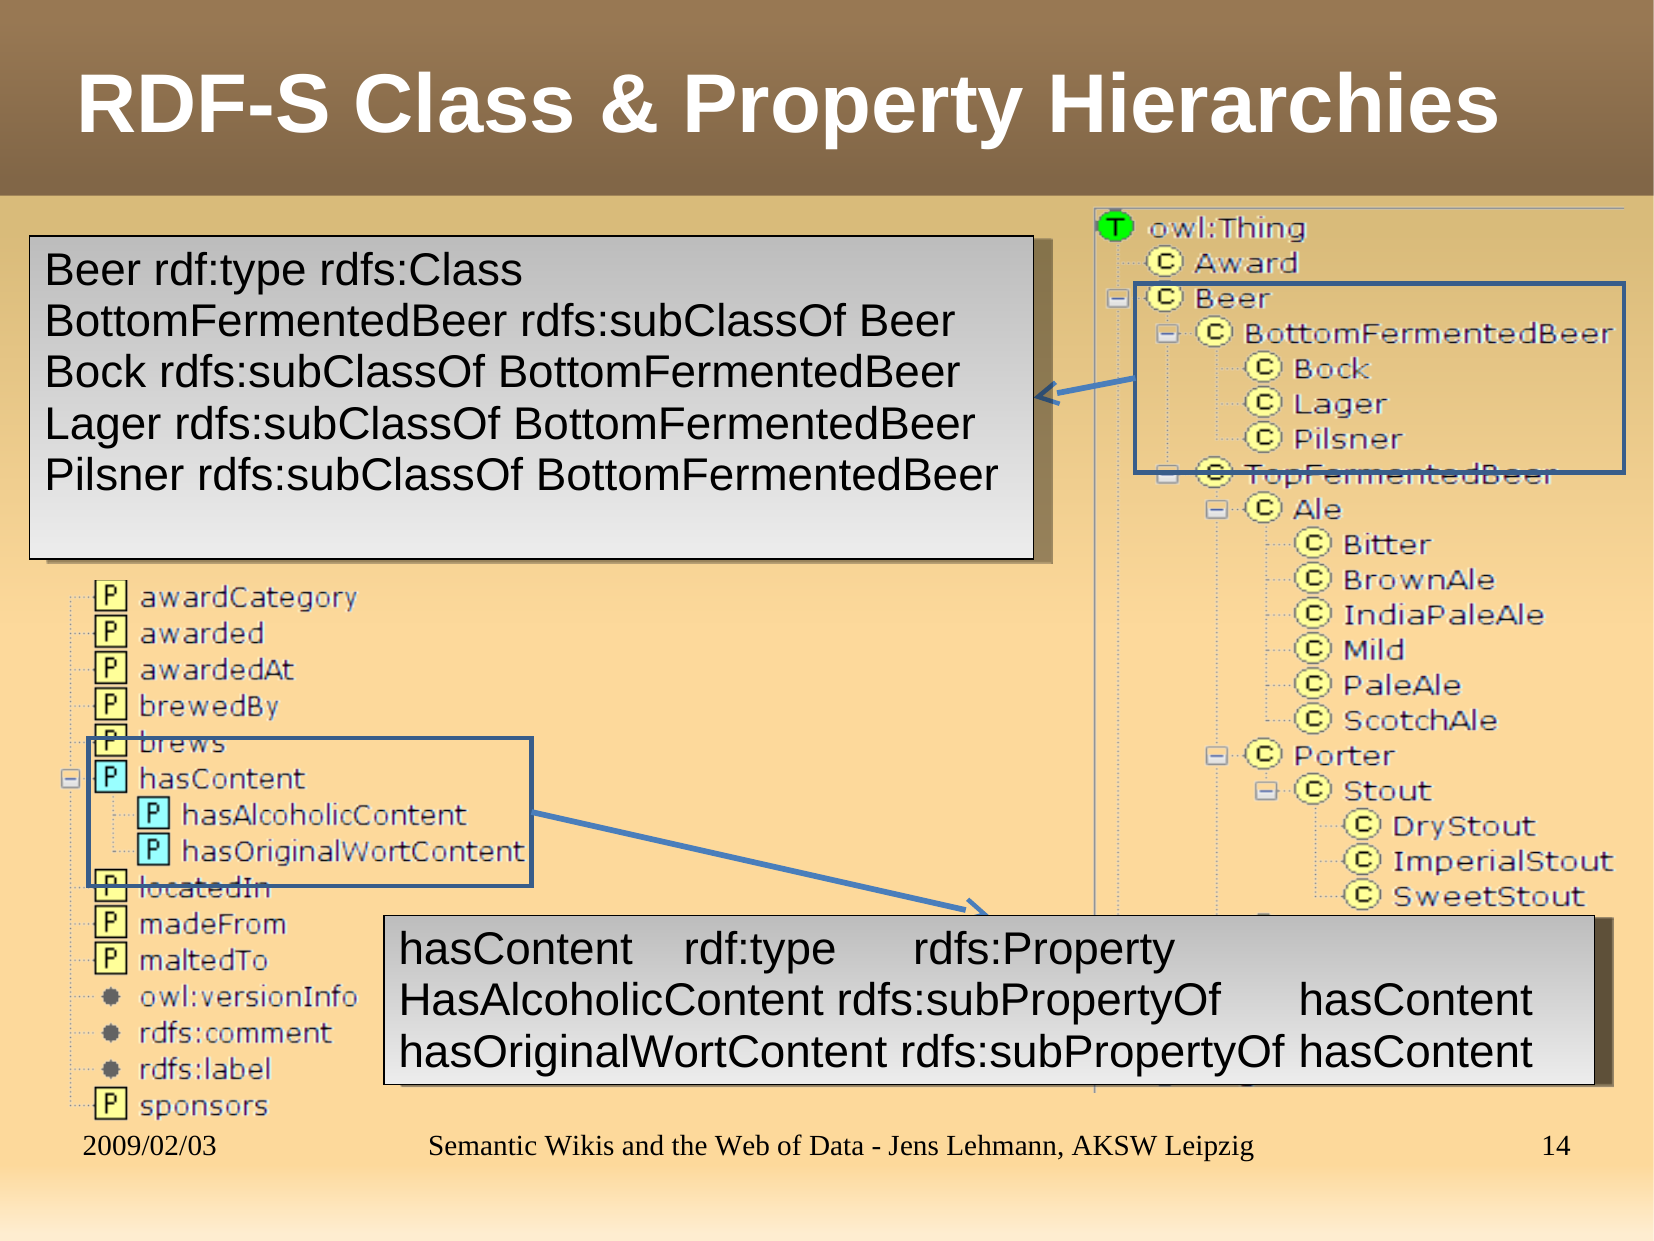

# RDF-S Class & Property Hierarchies
Beer rdf:type rdfs:Class
BottomFermentedBeer rdfs:subClassOf Beer
Bock rdfs:subClassOf BottomFermentedBeer
Lager rdfs:subClassOf BottomFermentedBeer
Pilsner rdfs:subClassOf BottomFermentedBeer
hasContent rdf:type rdfs:Property
HasAlcoholicContent rdfs:subPropertyOf	hasContent
hasOriginalWortContent rdfs:subPropertyOf	hasContent
hasContent rdf:type rdfs:Property
HasAlcoholicContent rdfs:subPropertyOf	hasContent
hasOriginalWortContent rdfs:subPropertyOf	hasContent
2009/02/03
Semantic Wikis and the Web of Data - Jens Lehmann, AKSW Leipzig
14